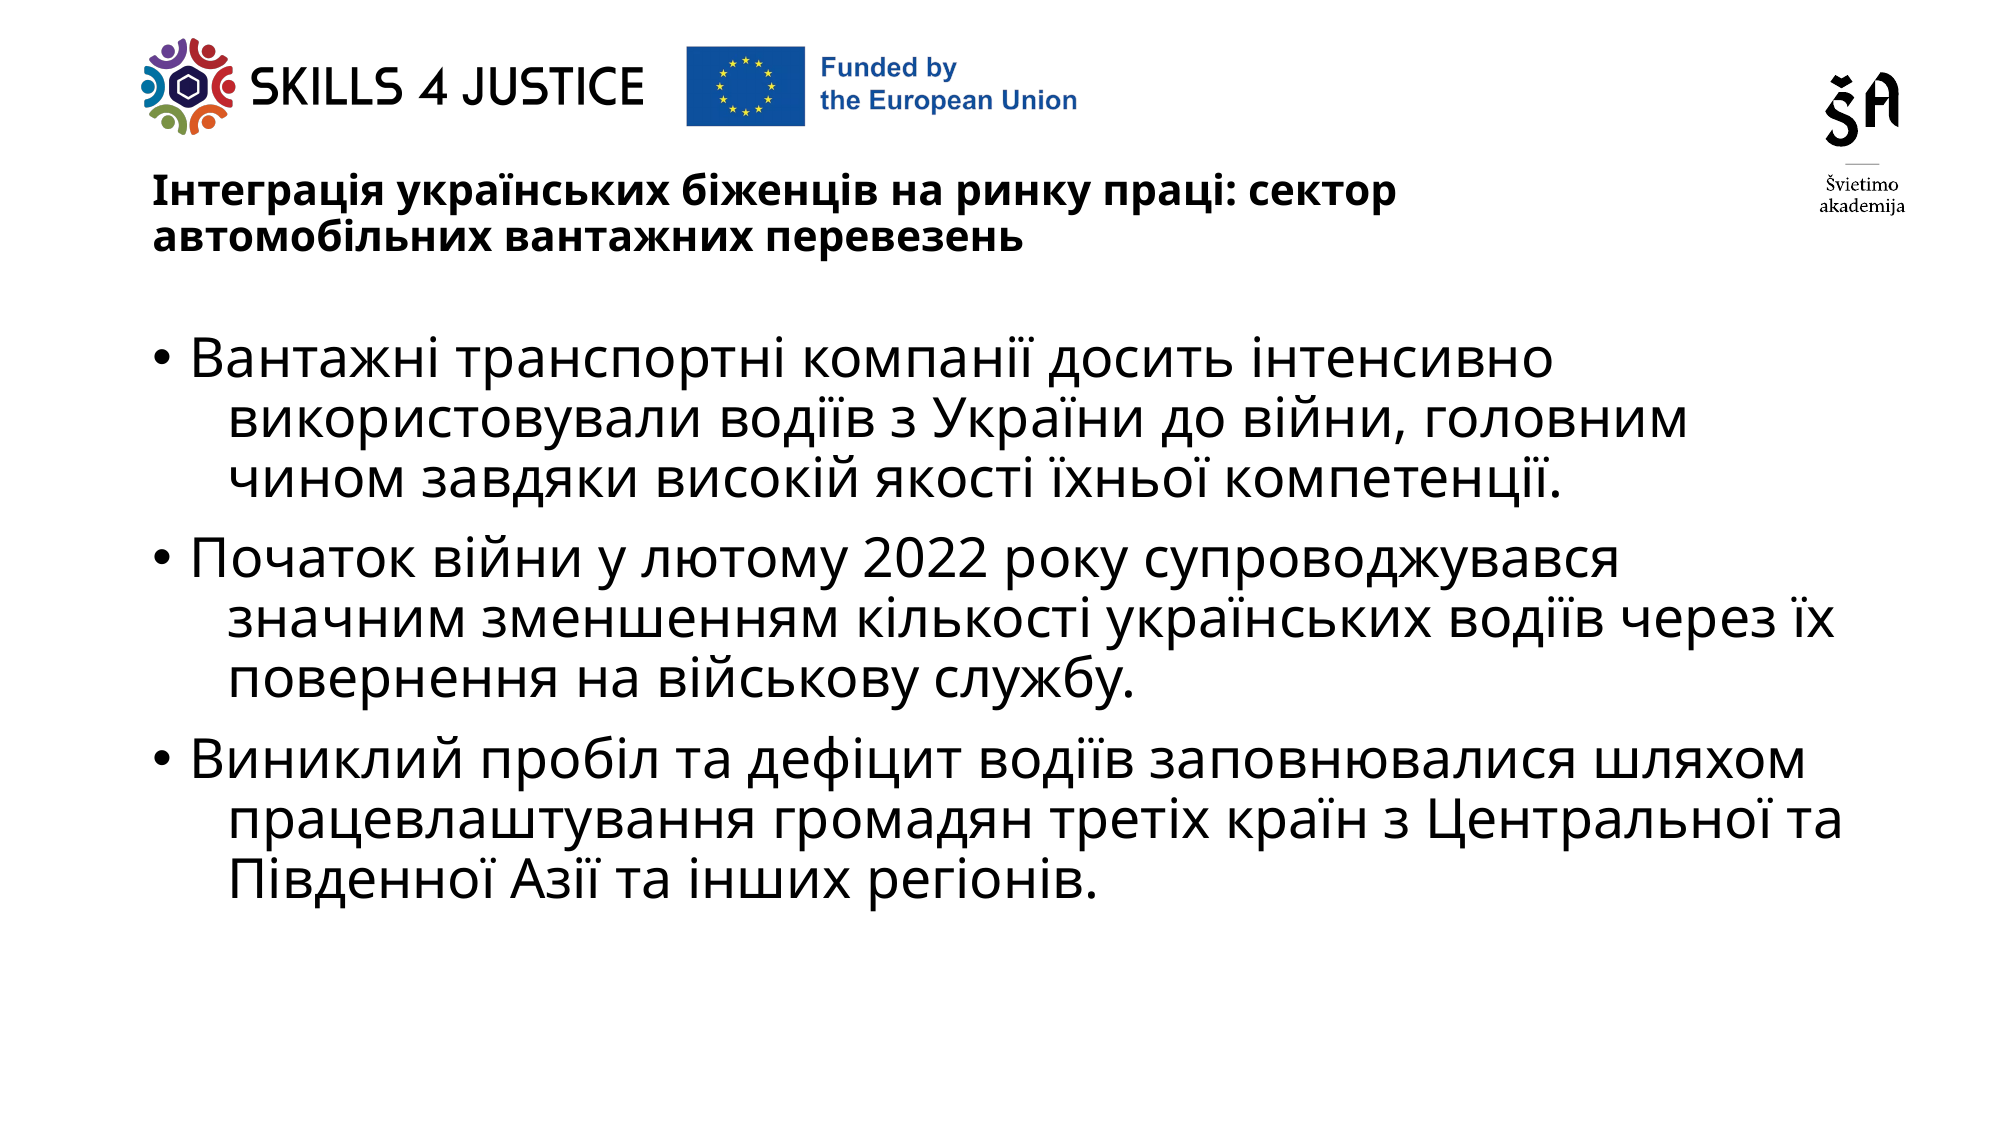

# Інтеграція українських біженців на ринку праці: сектор автомобільних вантажних перевезень
Вантажні транспортні компанії досить інтенсивно використовували водіїв з України до війни, головним чином завдяки високій якості їхньої компетенції.
Початок війни у ​​лютому 2022 року супроводжувався значним зменшенням кількості українських водіїв через їх повернення на військову службу.
Виниклий пробіл та дефіцит водіїв заповнювалися шляхом працевлаштування громадян третіх країн з Центральної та Південної Азії та інших регіонів.